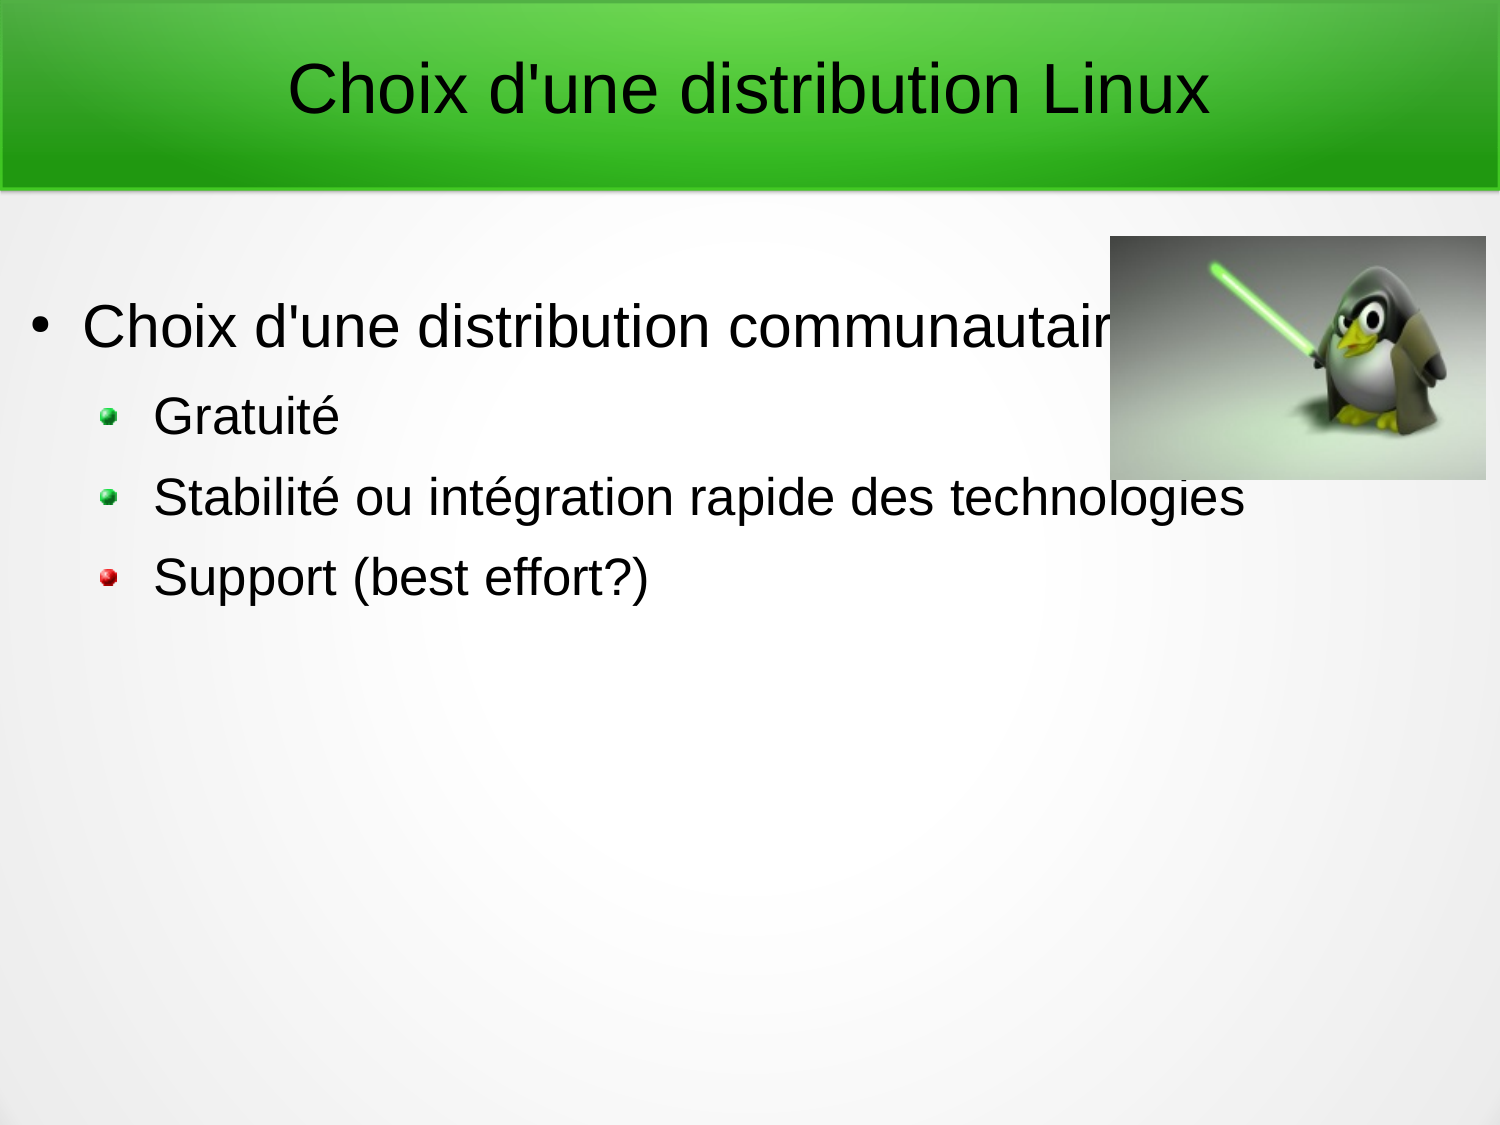

# Choix d'une distribution Linux
Choix d'une distribution communautaire :
Gratuité
Stabilité ou intégration rapide des technologies
Support (best effort?)